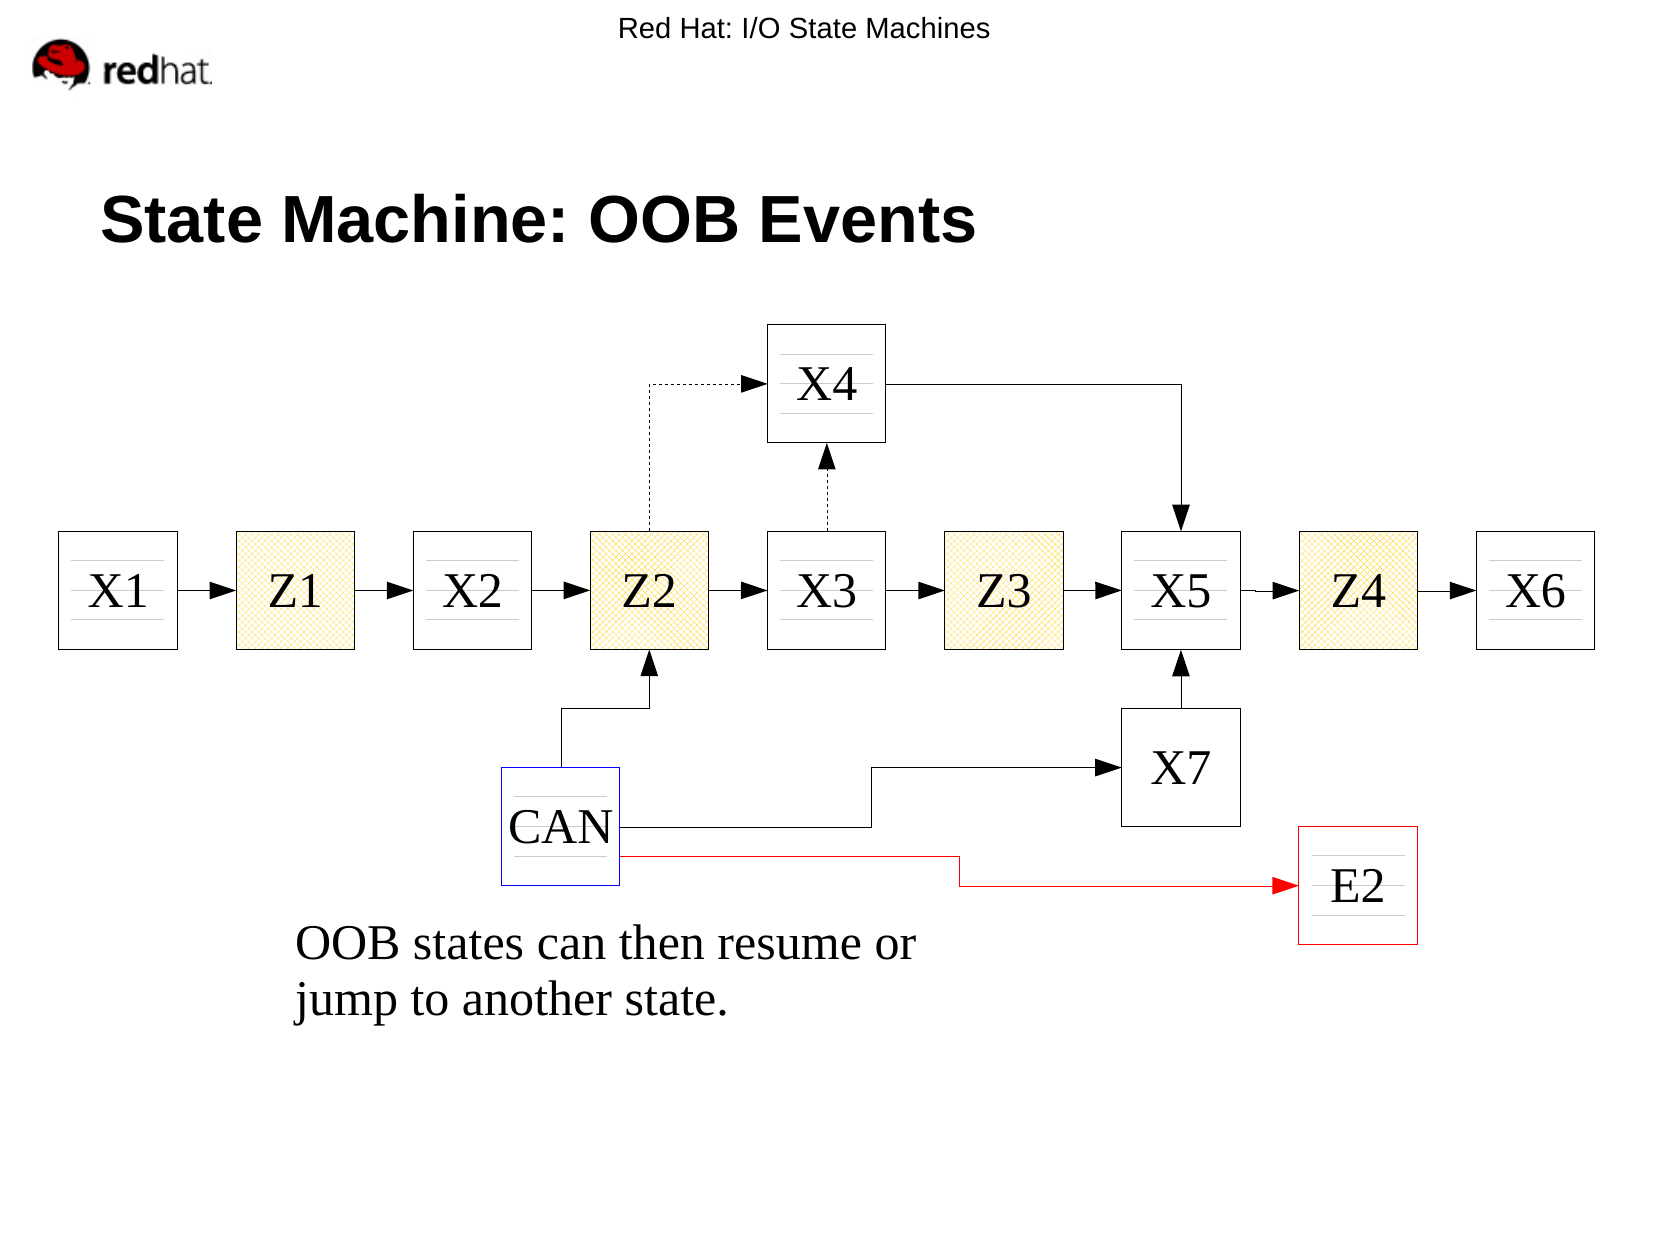

# State Machine: OOB Events
X4
Z2
X5
Z1
Z3
X3
Z4
X6
X1
X2
X7
CAN
E2
OOB states can then resume or jump to another state.